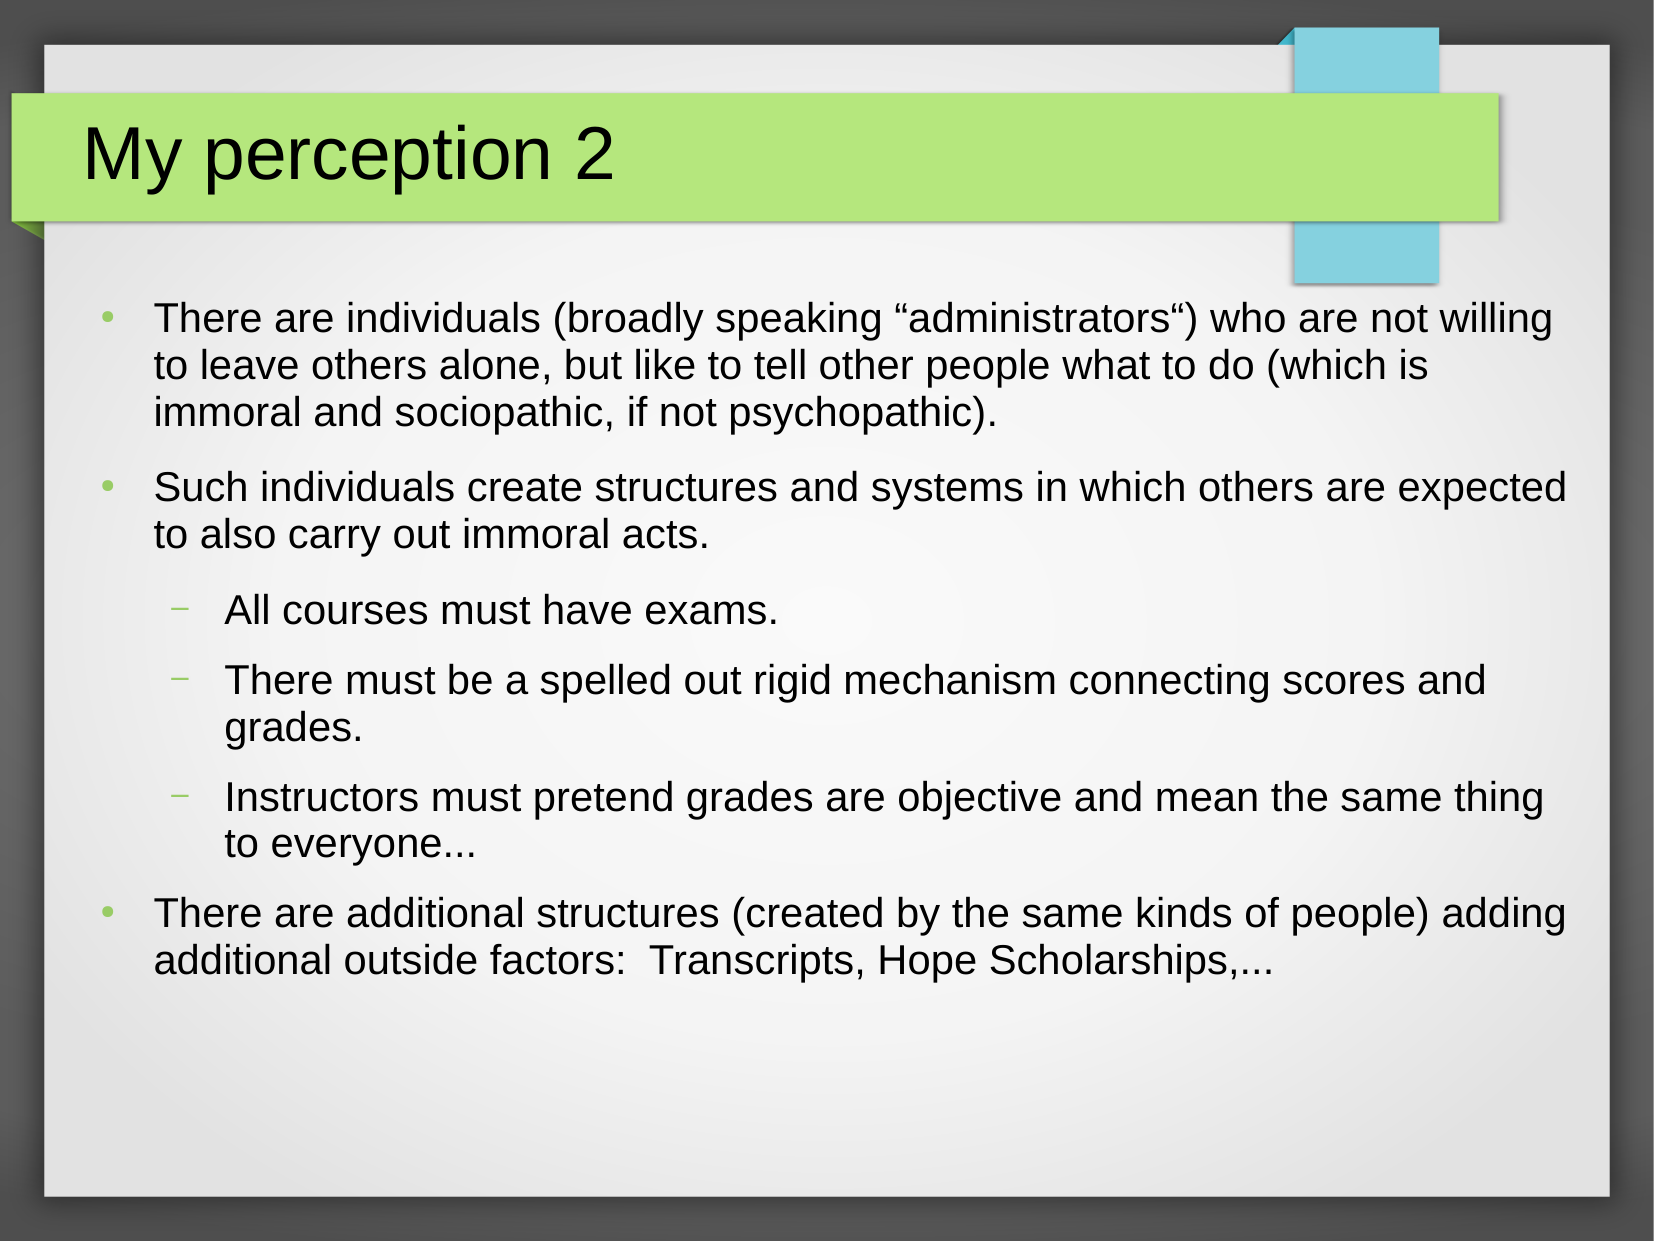

# My perception 2
There are individuals (broadly speaking “administrators“) who are not willing to leave others alone, but like to tell other people what to do (which is immoral and sociopathic, if not psychopathic).
Such individuals create structures and systems in which others are expected to also carry out immoral acts.
All courses must have exams.
There must be a spelled out rigid mechanism connecting scores and grades.
Instructors must pretend grades are objective and mean the same thing to everyone...
There are additional structures (created by the same kinds of people) adding additional outside factors: Transcripts, Hope Scholarships,...